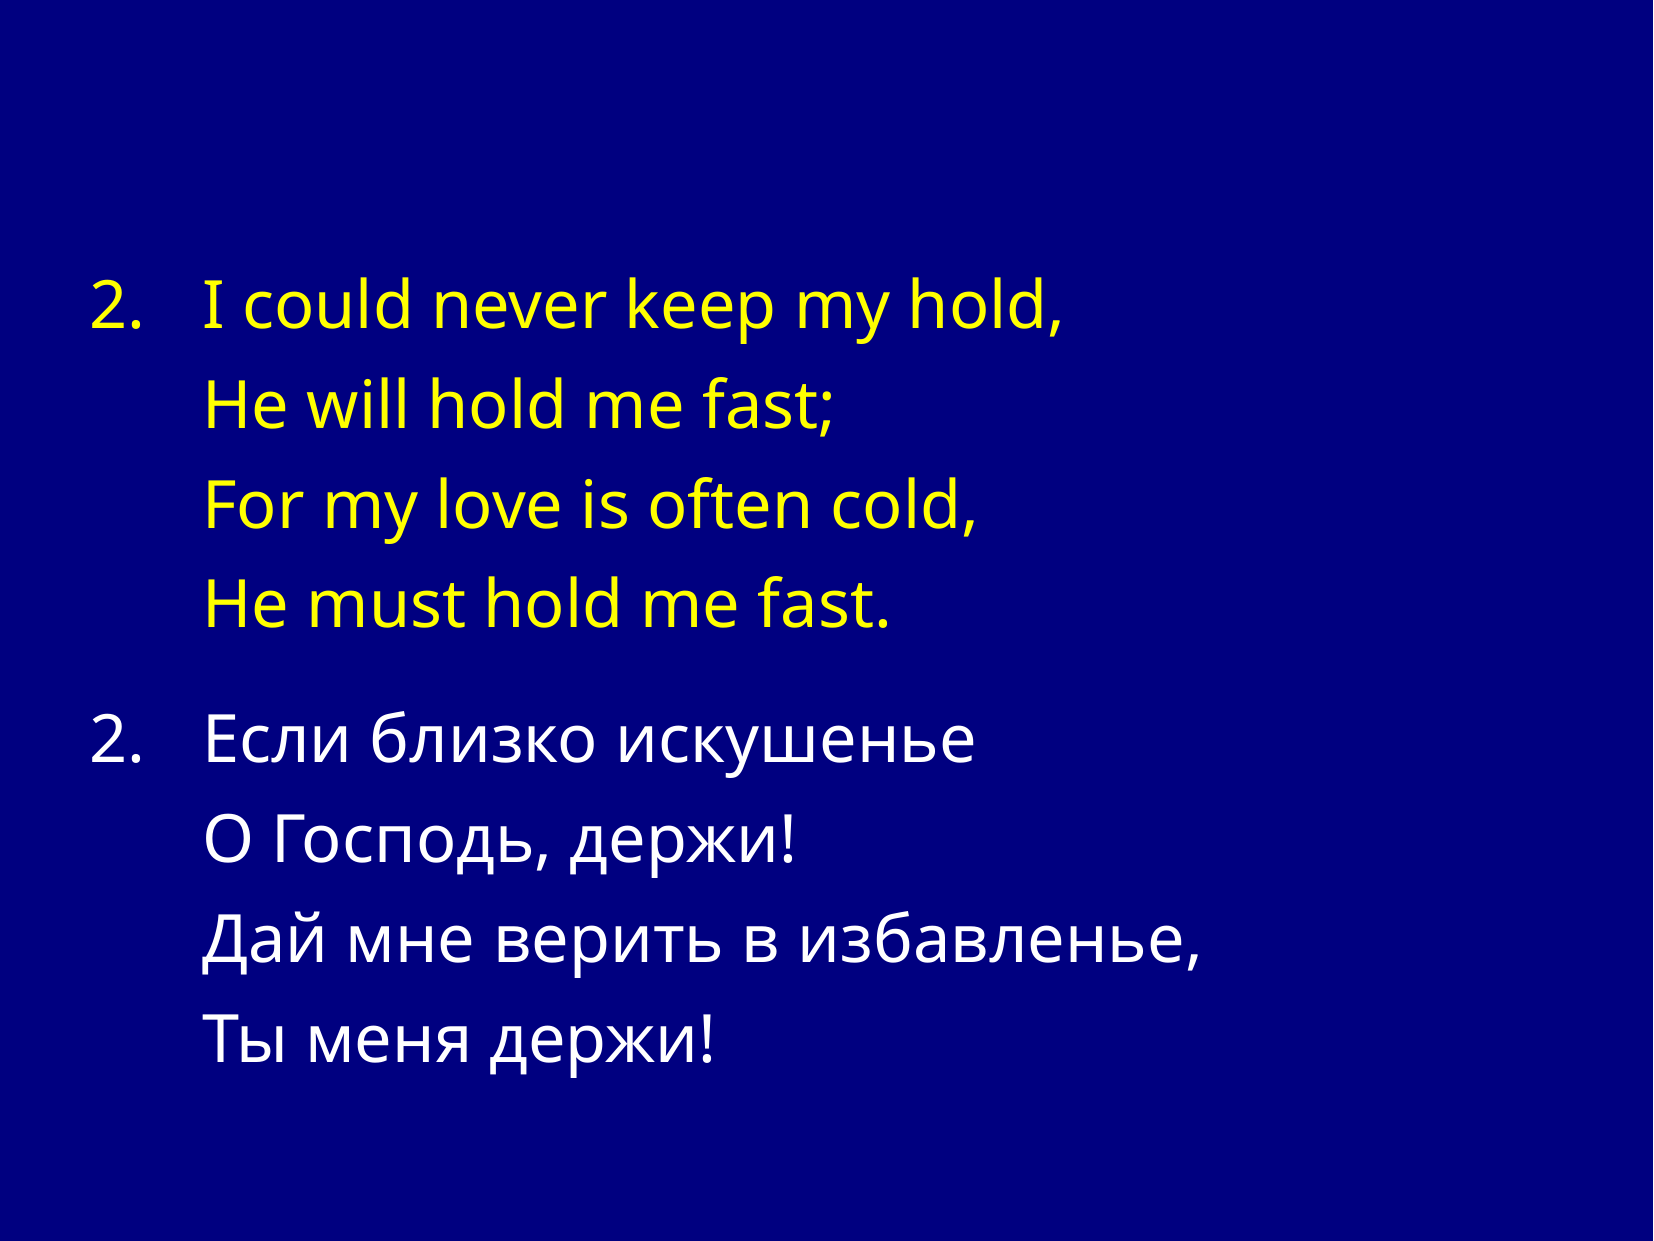

2.	I could never keep my hold,
	He will hold me fast;
	For my love is often cold,
	He must hold me fast.
2.	Если близко искушенье
	О Господь, держи!
	Дай мне верить в избавленье,
	Ты меня держи!